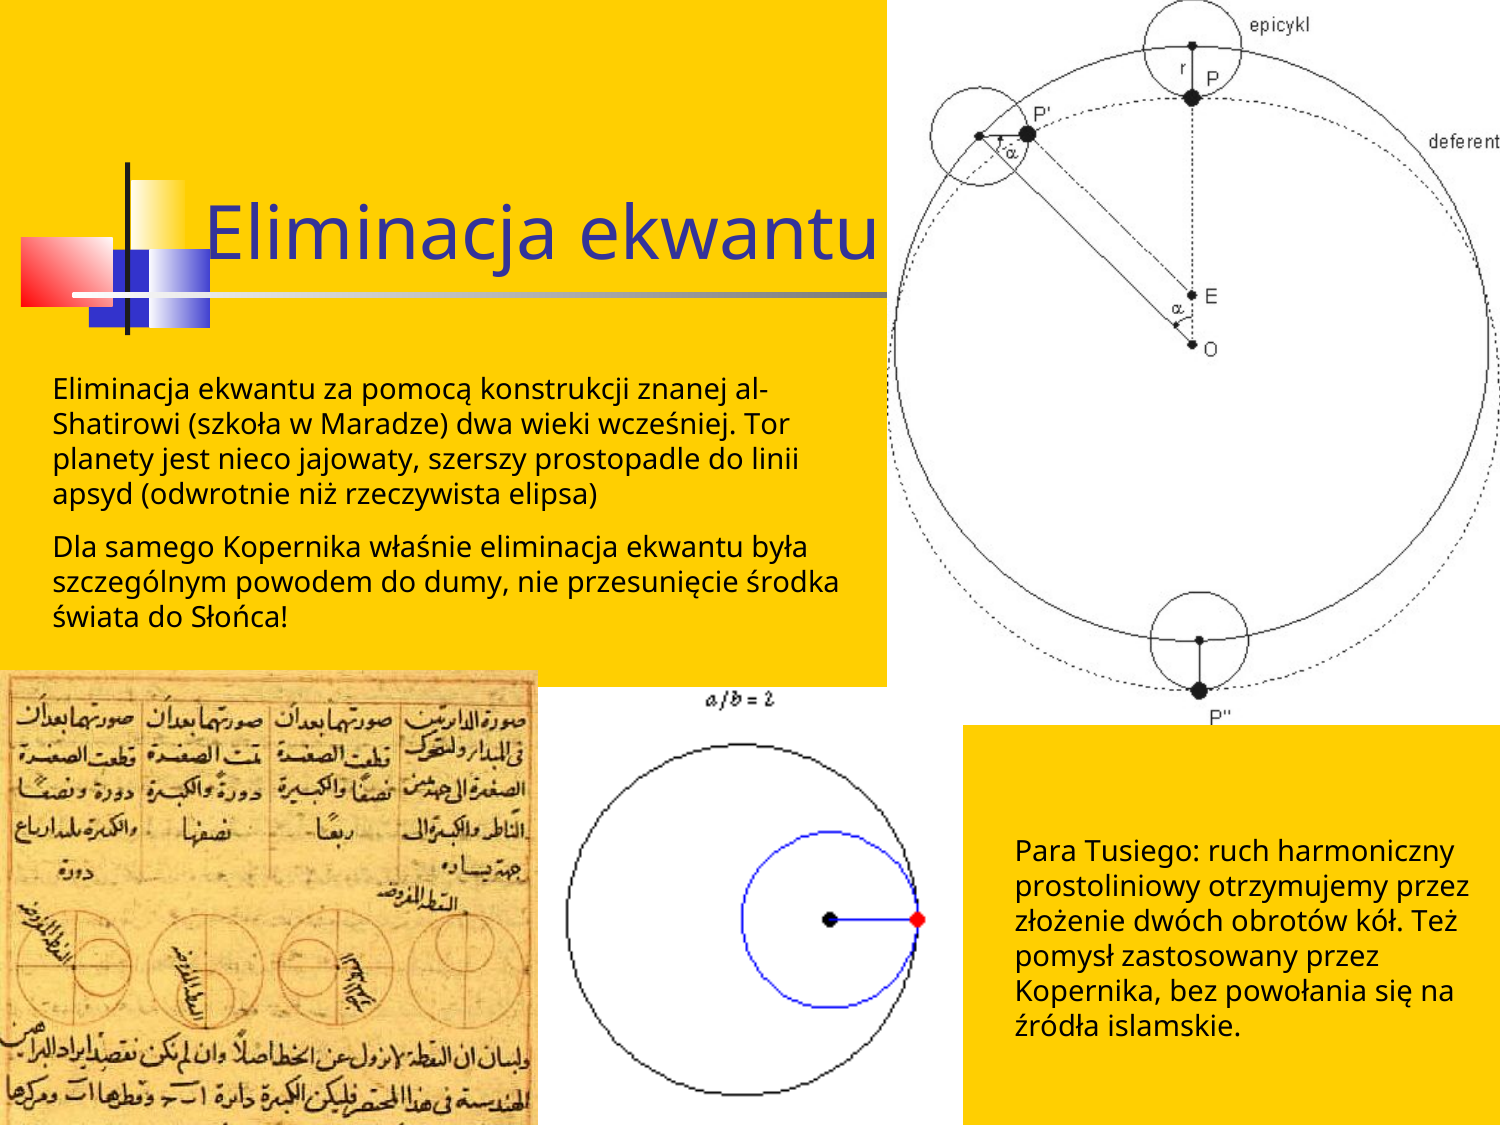

# Eliminacja ekwantu
Eliminacja ekwantu za pomocą konstrukcji znanej al-Shatirowi (szkoła w Maradze) dwa wieki wcześniej. Tor planety jest nieco jajowaty, szerszy prostopadle do linii apsyd (odwrotnie niż rzeczywista elipsa)
Dla samego Kopernika właśnie eliminacja ekwantu była szczególnym powodem do dumy, nie przesunięcie środka świata do Słońca!
Para Tusiego: ruch harmoniczny prostoliniowy otrzymujemy przez złożenie dwóch obrotów kół. Też pomysł zastosowany przez Kopernika, bez powołania się na źródła islamskie.